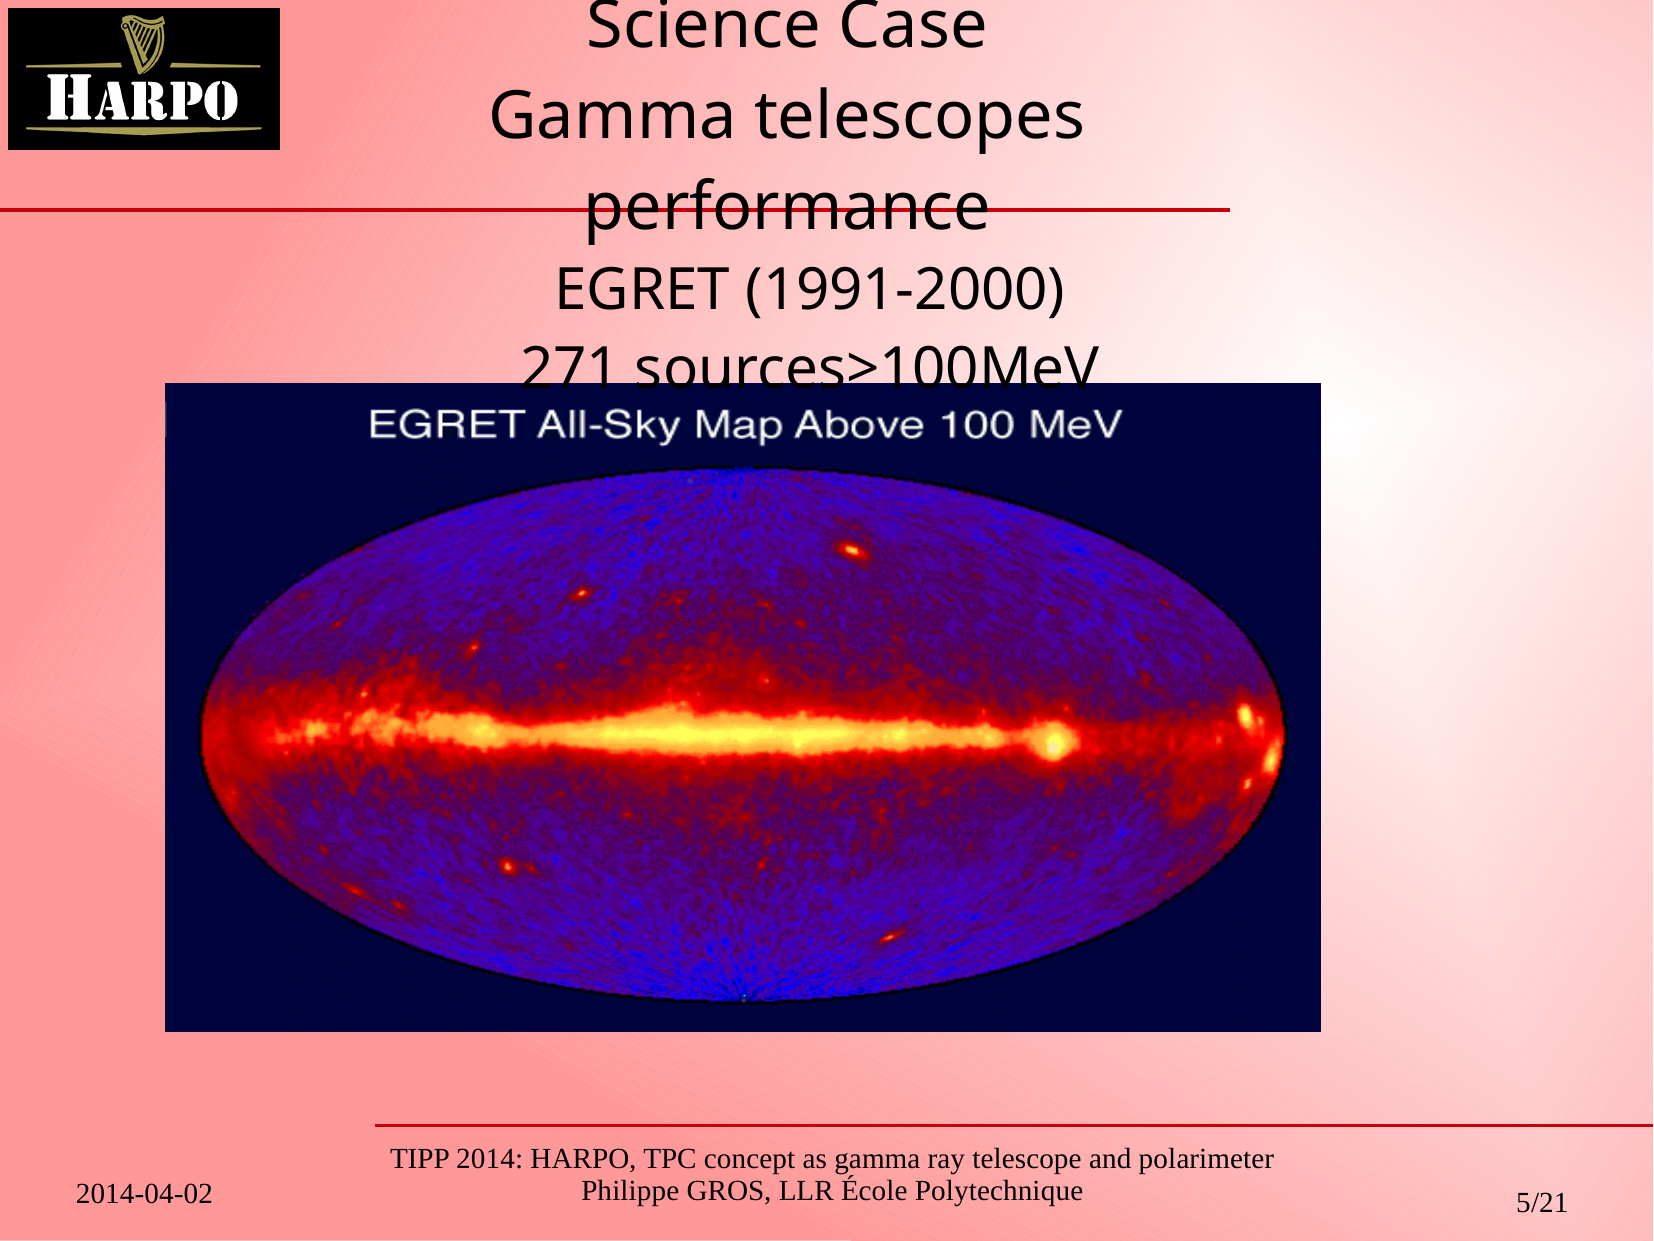

# Science Case Gamma telescopes performance
EGRET (1991-2000)
271 sources>100MeV
Colloque Grands Instruments: HARPOPhilippe GROS
2014-04-02
5